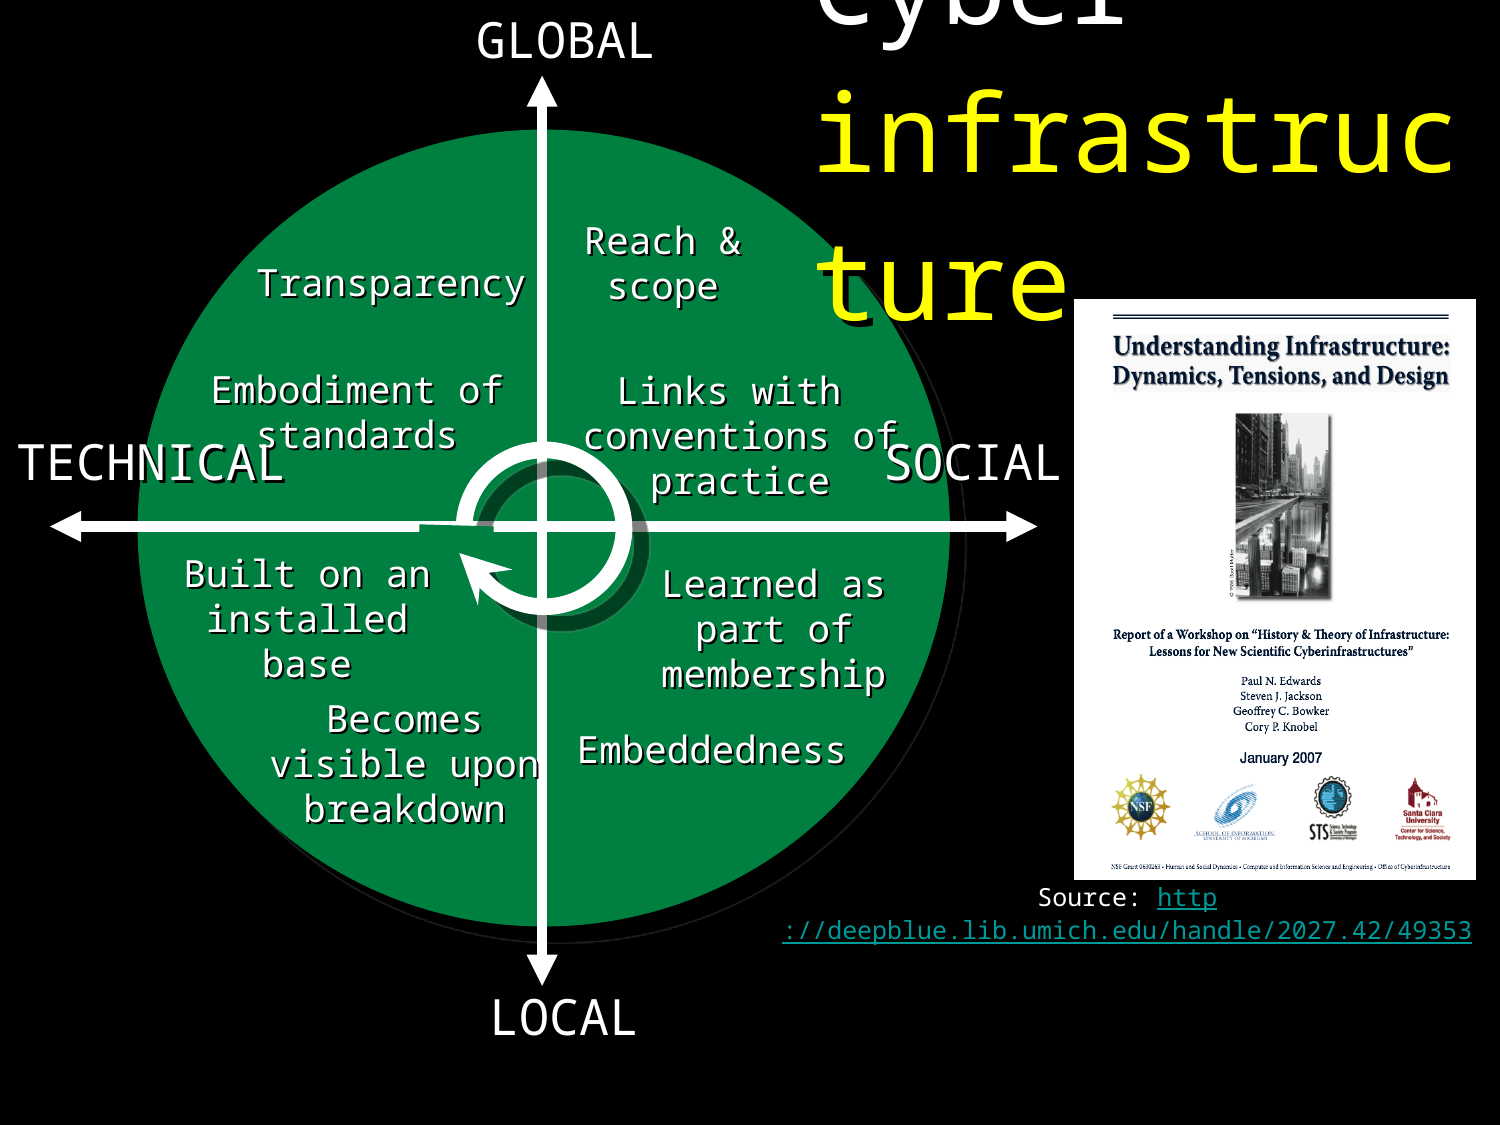

# Cyber infrastructure
GLOBAL
Reach & scope
Transparency
Links with conventions of practice
Embodiment of standards
Learned as part of membership
Built on an installed base
Becomes visible upon breakdown
Embeddedness
TECHNICAL
SOCIAL
Source: http://deepblue.lib.umich.edu/handle/2027.42/49353
LOCAL